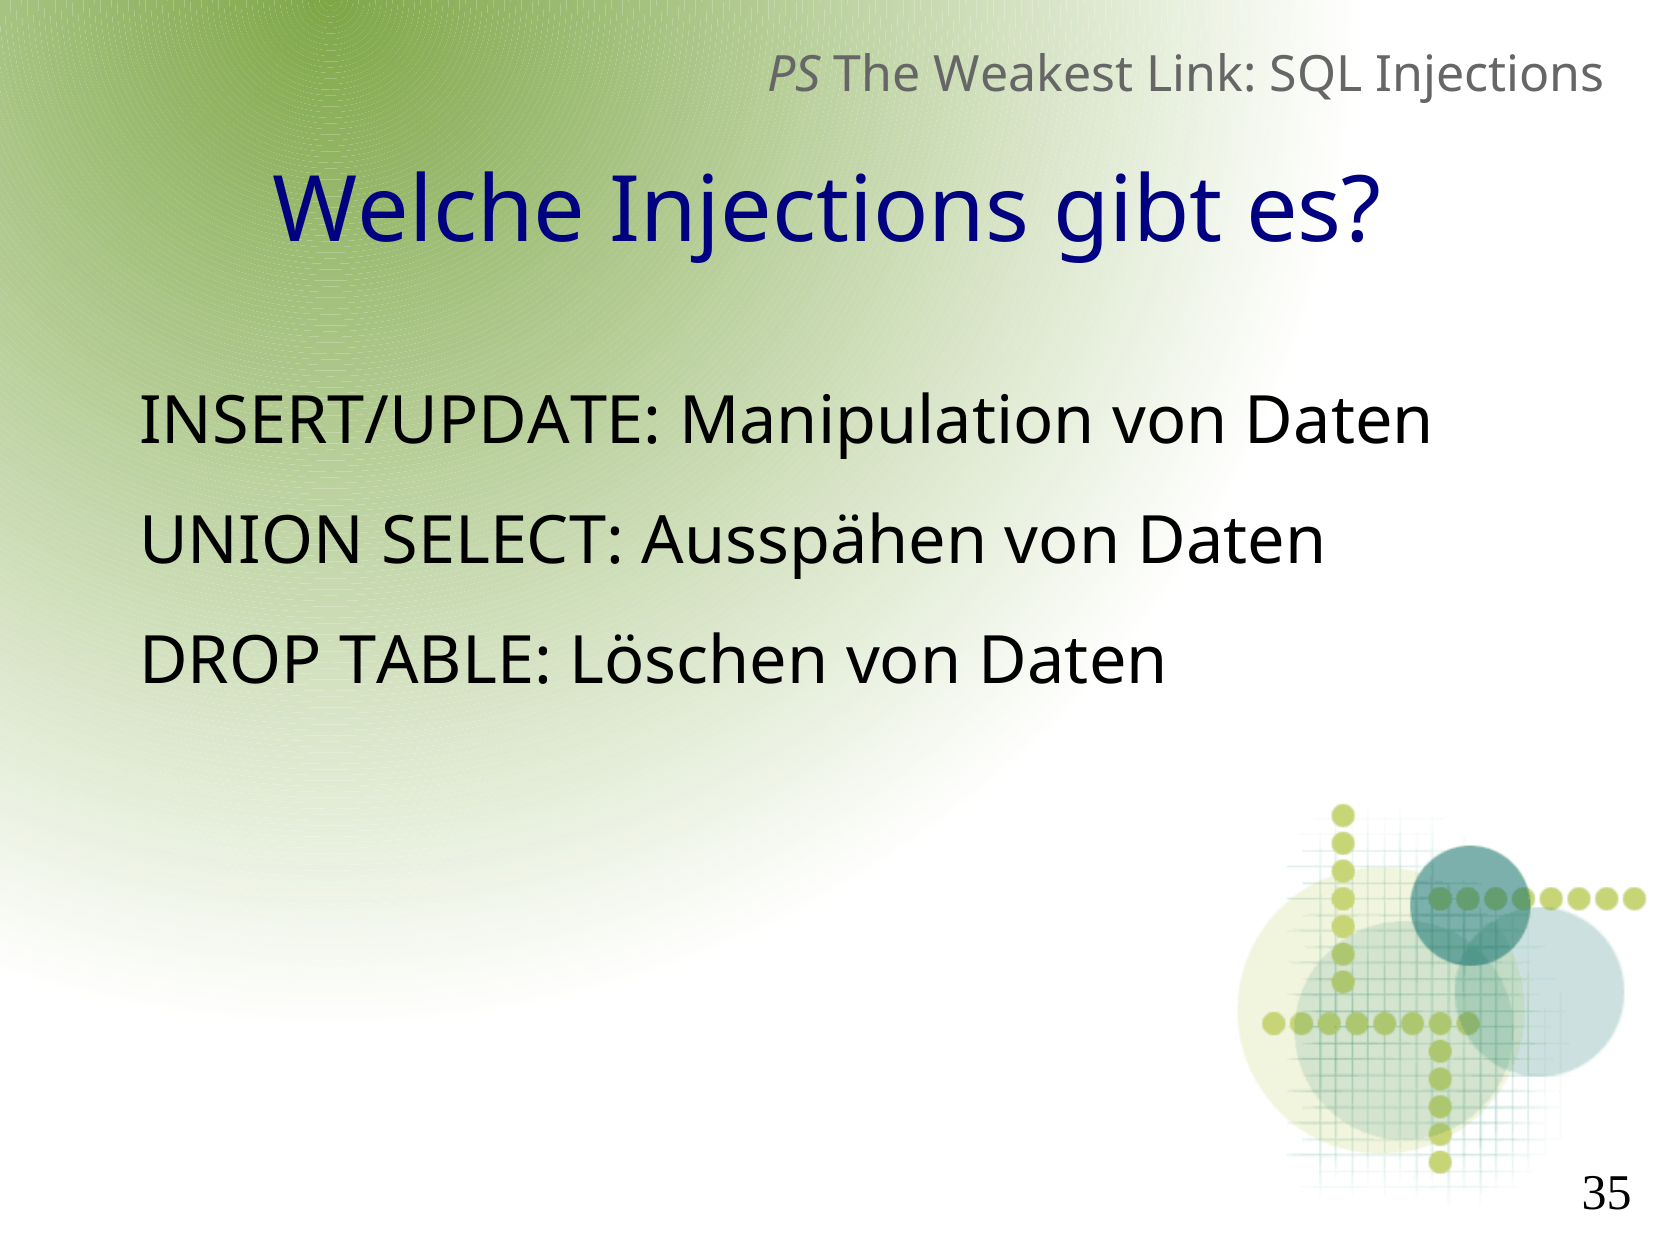

# Welche Injections gibt es?
INSERT/UPDATE: Manipulation von Daten
UNION SELECT: Ausspähen von Daten
DROP TABLE: Löschen von Daten